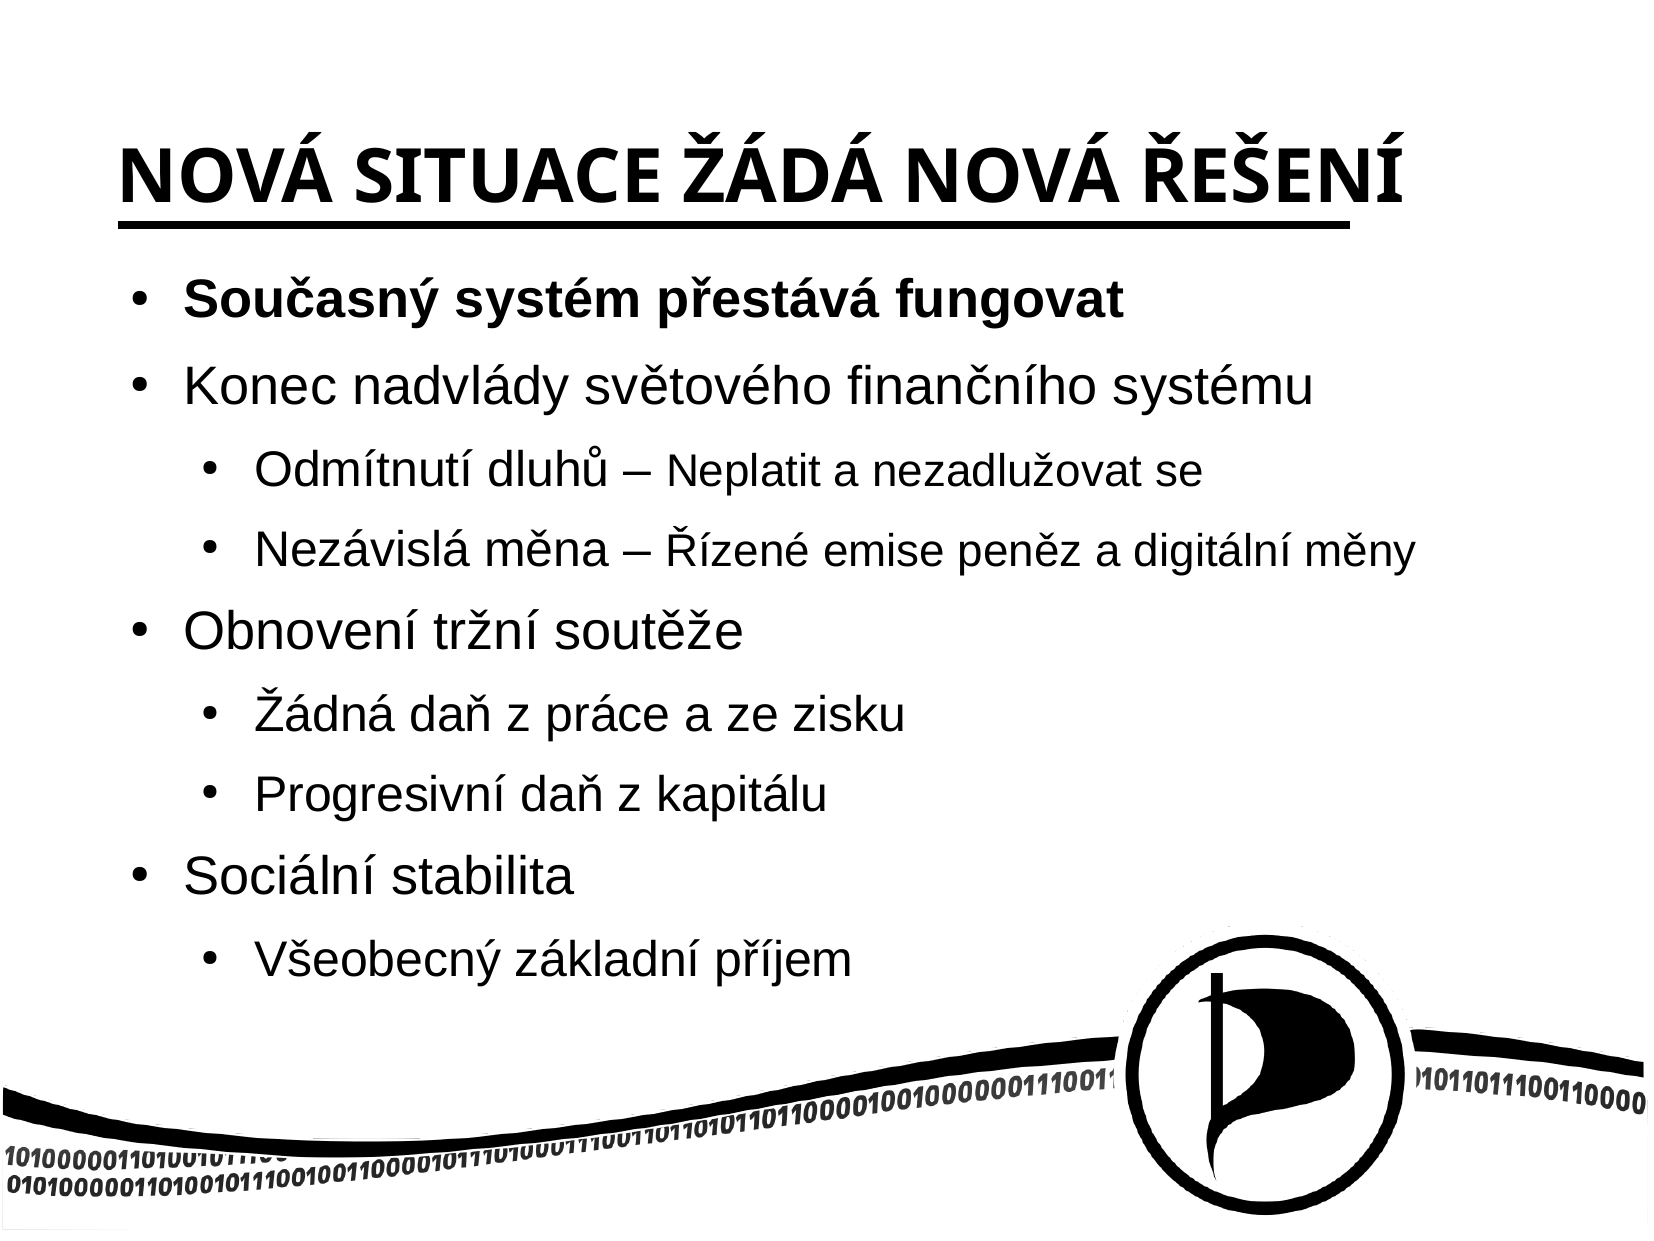

# NOVÁ SITUACE ŽÁDÁ NOVÁ ŘEŠENÍ
Současný systém přestává fungovat
Konec nadvlády světového finančního systému
Odmítnutí dluhů – Neplatit a nezadlužovat se
Nezávislá měna – Řízené emise peněz a digitální měny
Obnovení tržní soutěže
Žádná daň z práce a ze zisku
Progresivní daň z kapitálu
Sociální stabilita
Všeobecný základní příjem